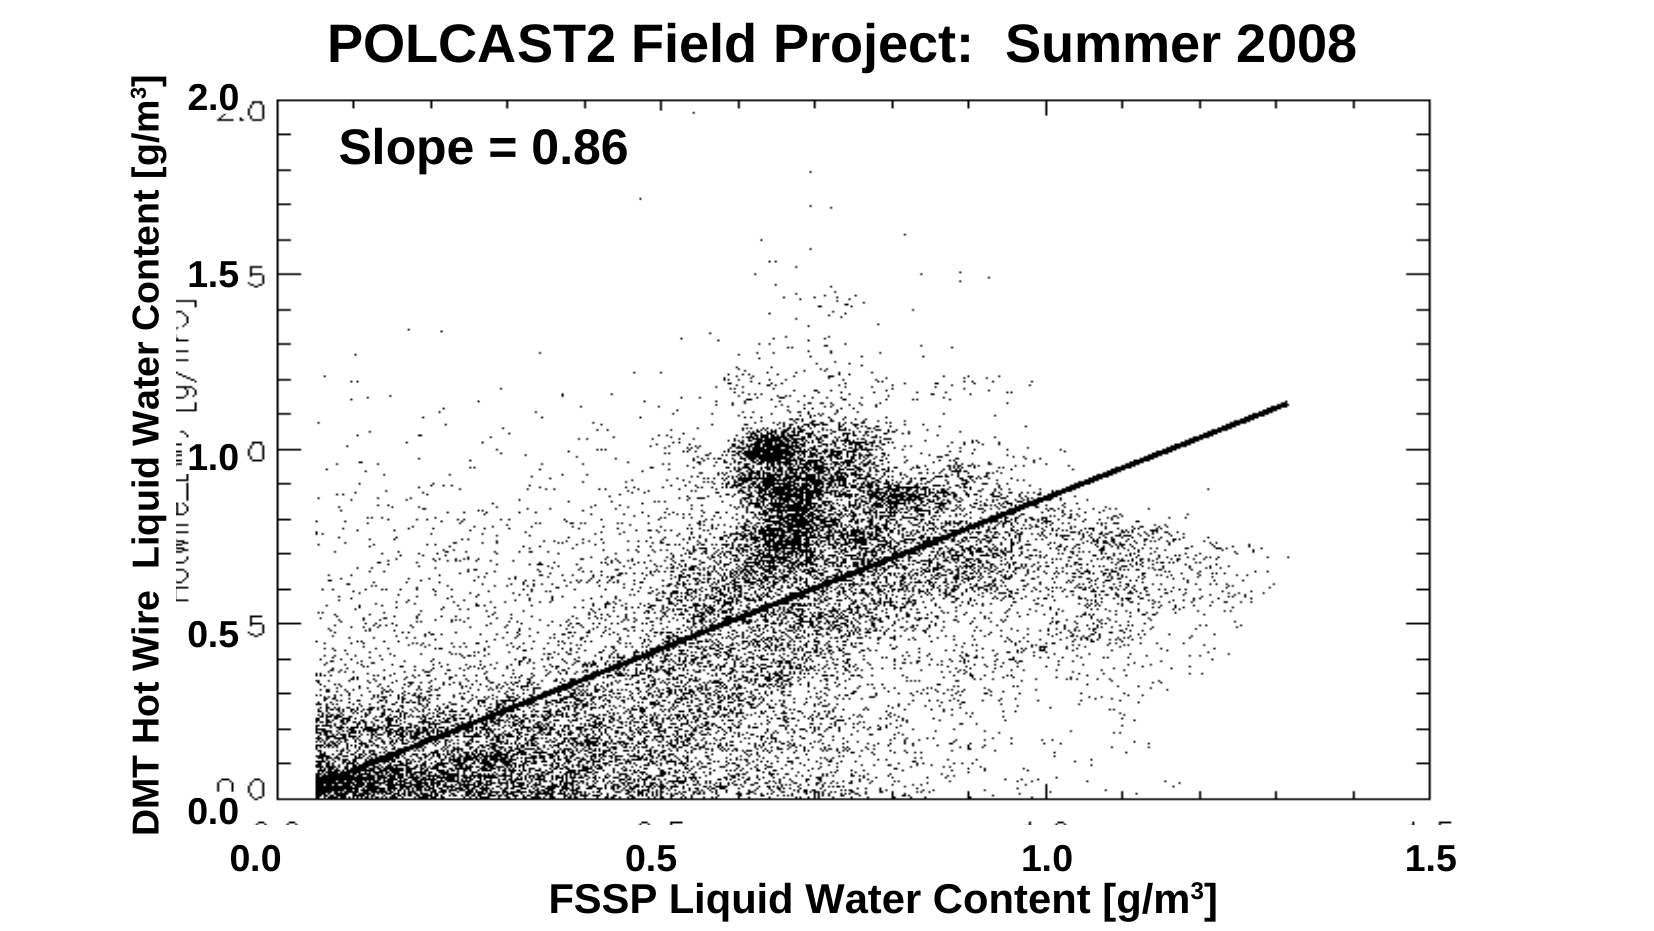

POLCAST2 Field Project: Summer 2008
2.0
Slope = 0.86
1.5
DMT Hot Wire Liquid Water Content [g/m3]
1.0
0.5
0.0
0.0
0.5
1.0
1.5
FSSP Liquid Water Content [g/m3]